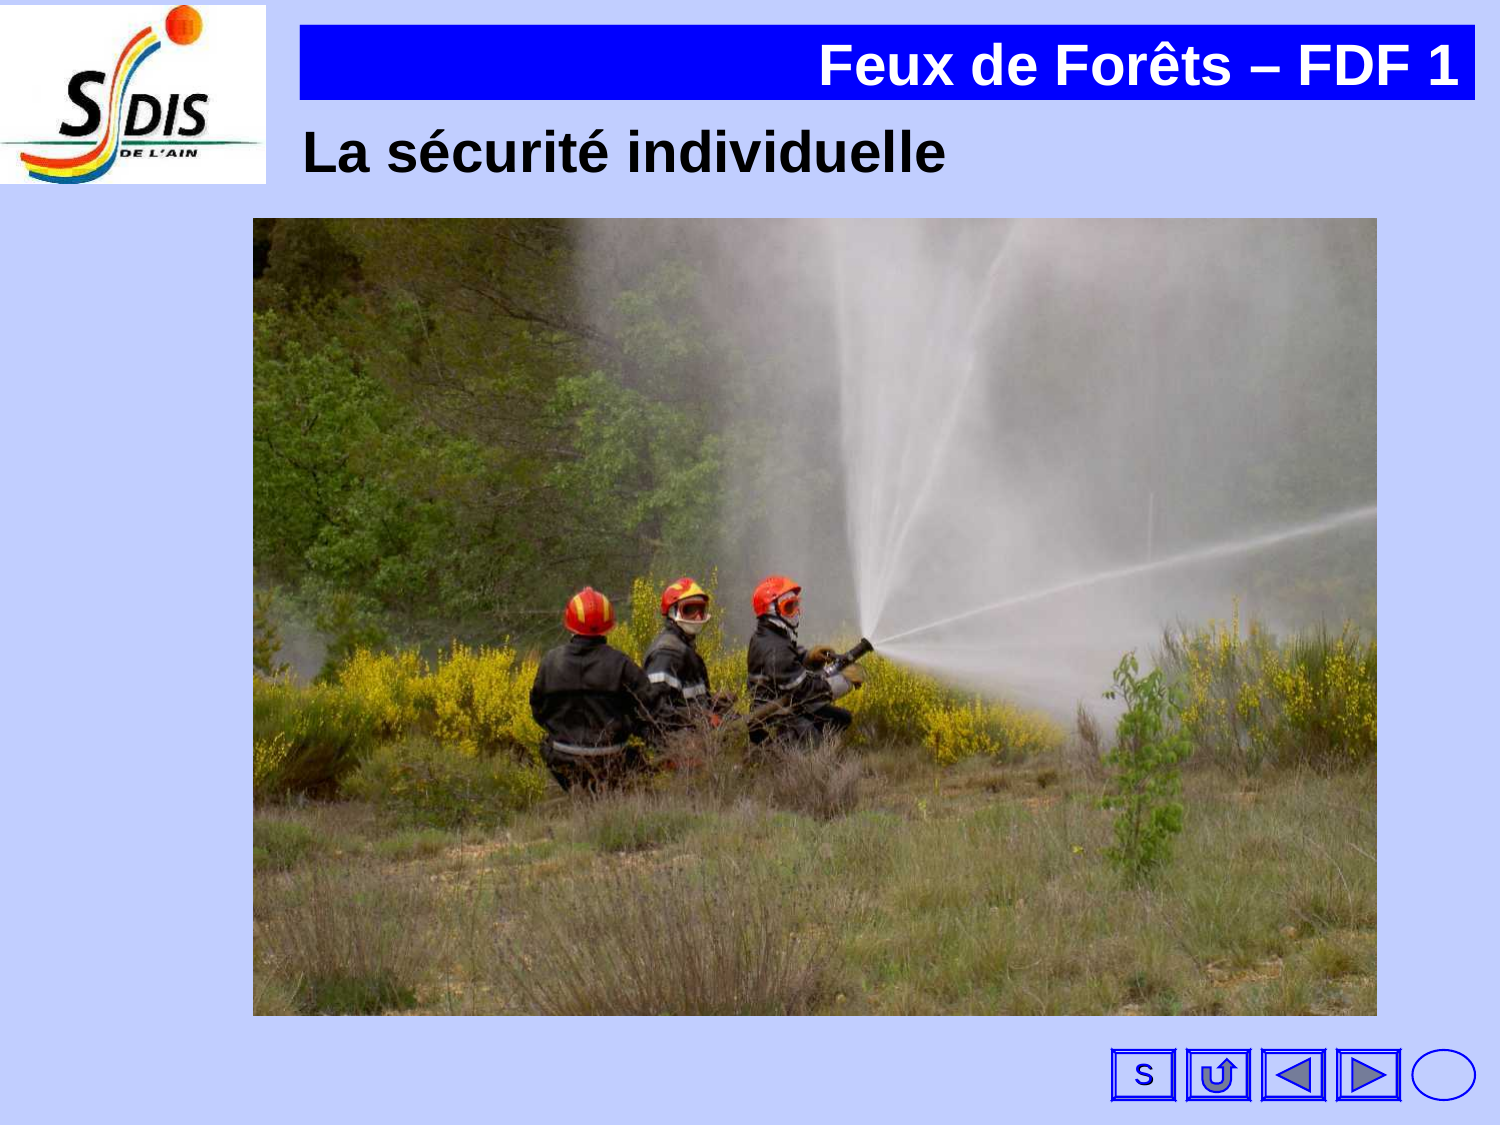

Feux de Forêts – FDF 1
La sécurité individuelle